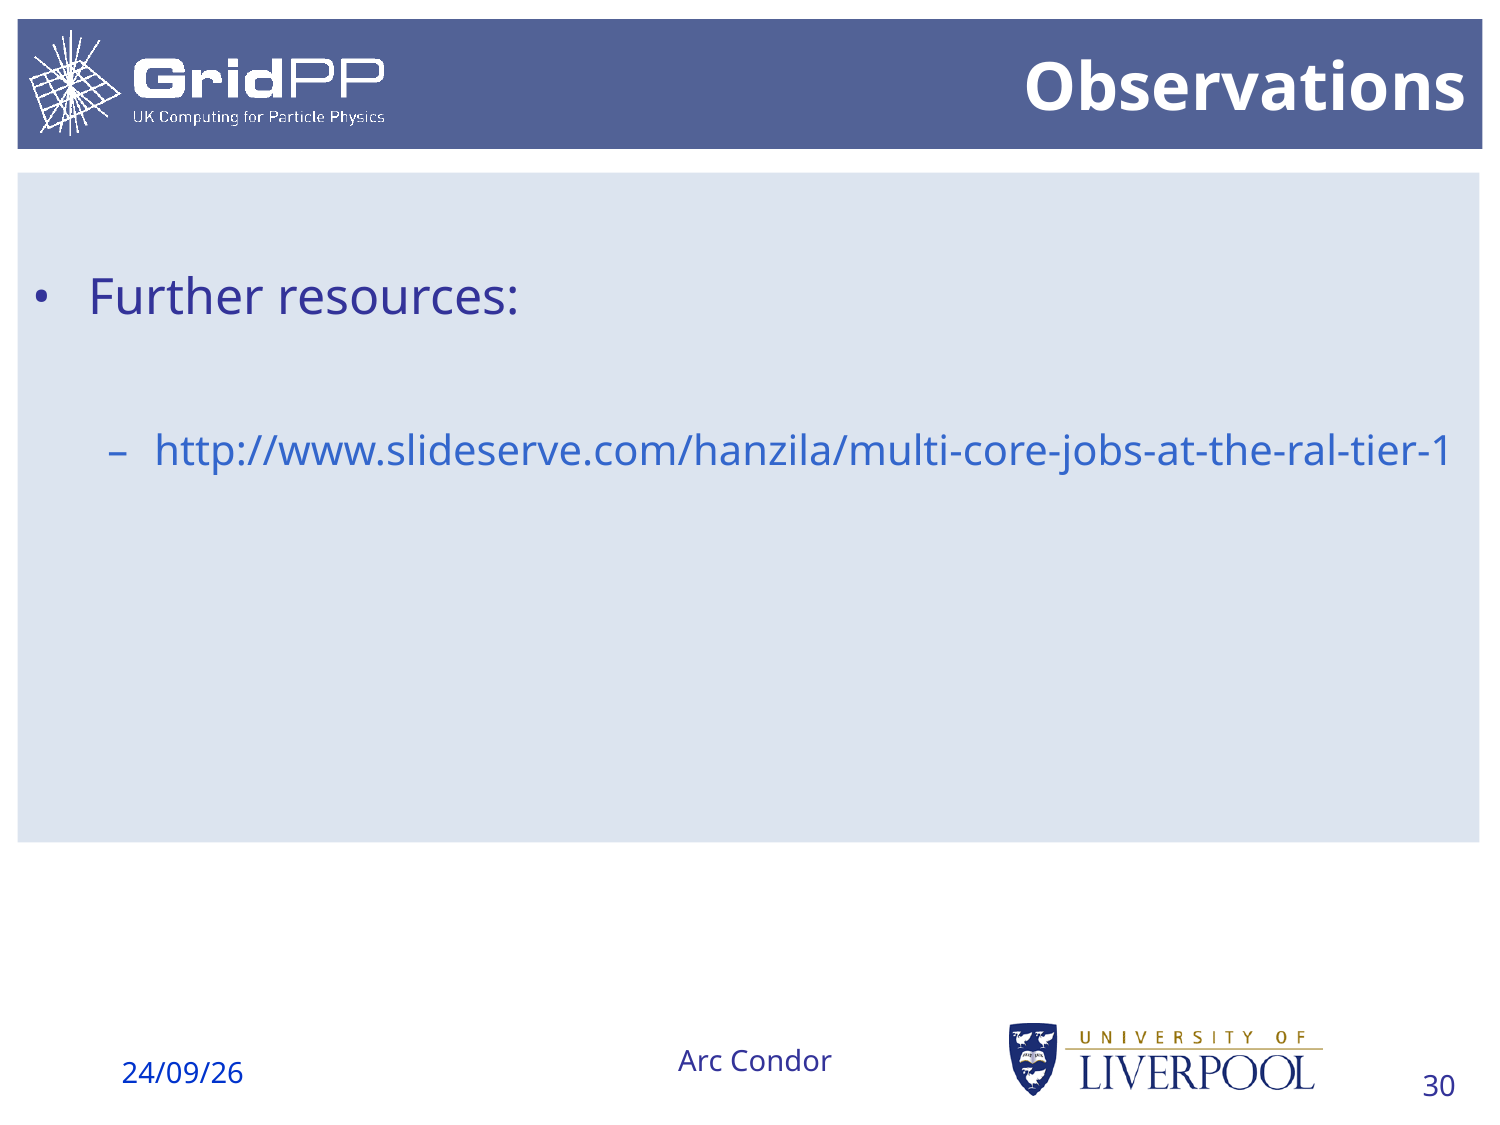

# Observations
Further resources:
http://www.slideserve.com/hanzila/multi-core-jobs-at-the-ral-tier-1
Arc Condor